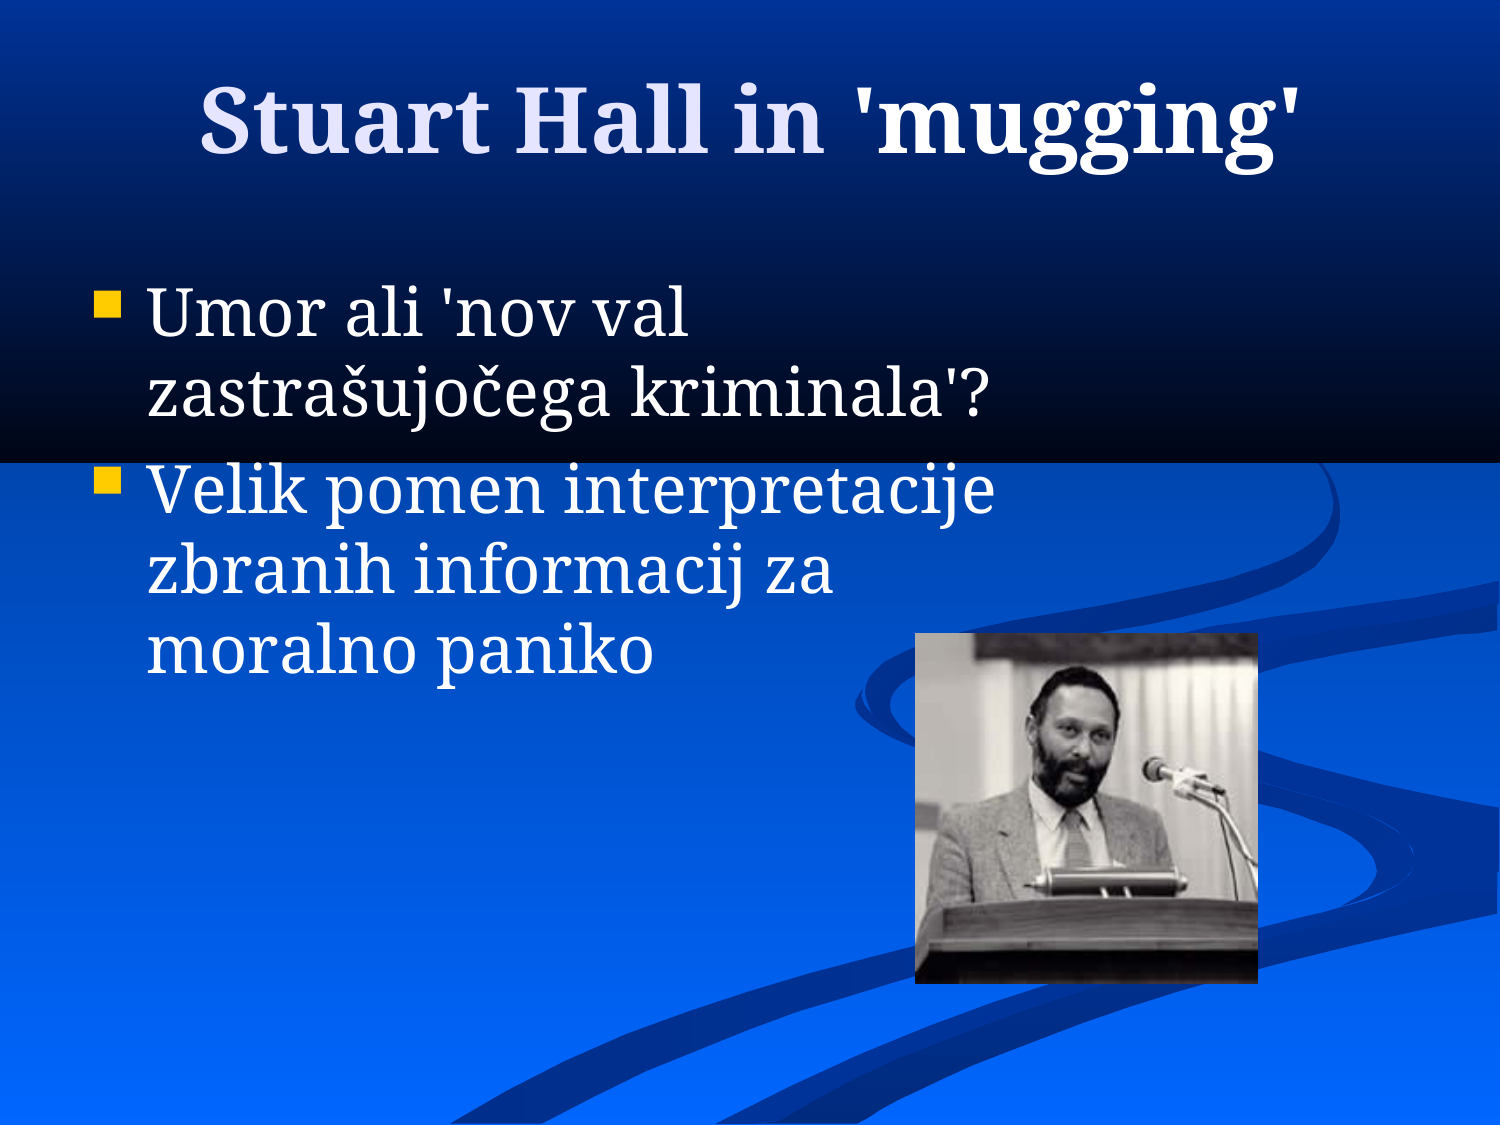

# Stuart Hall in 'mugging'
Umor ali 'nov val zastrašujočega kriminala'?
Velik pomen interpretacije zbranih informacij za moralno paniko